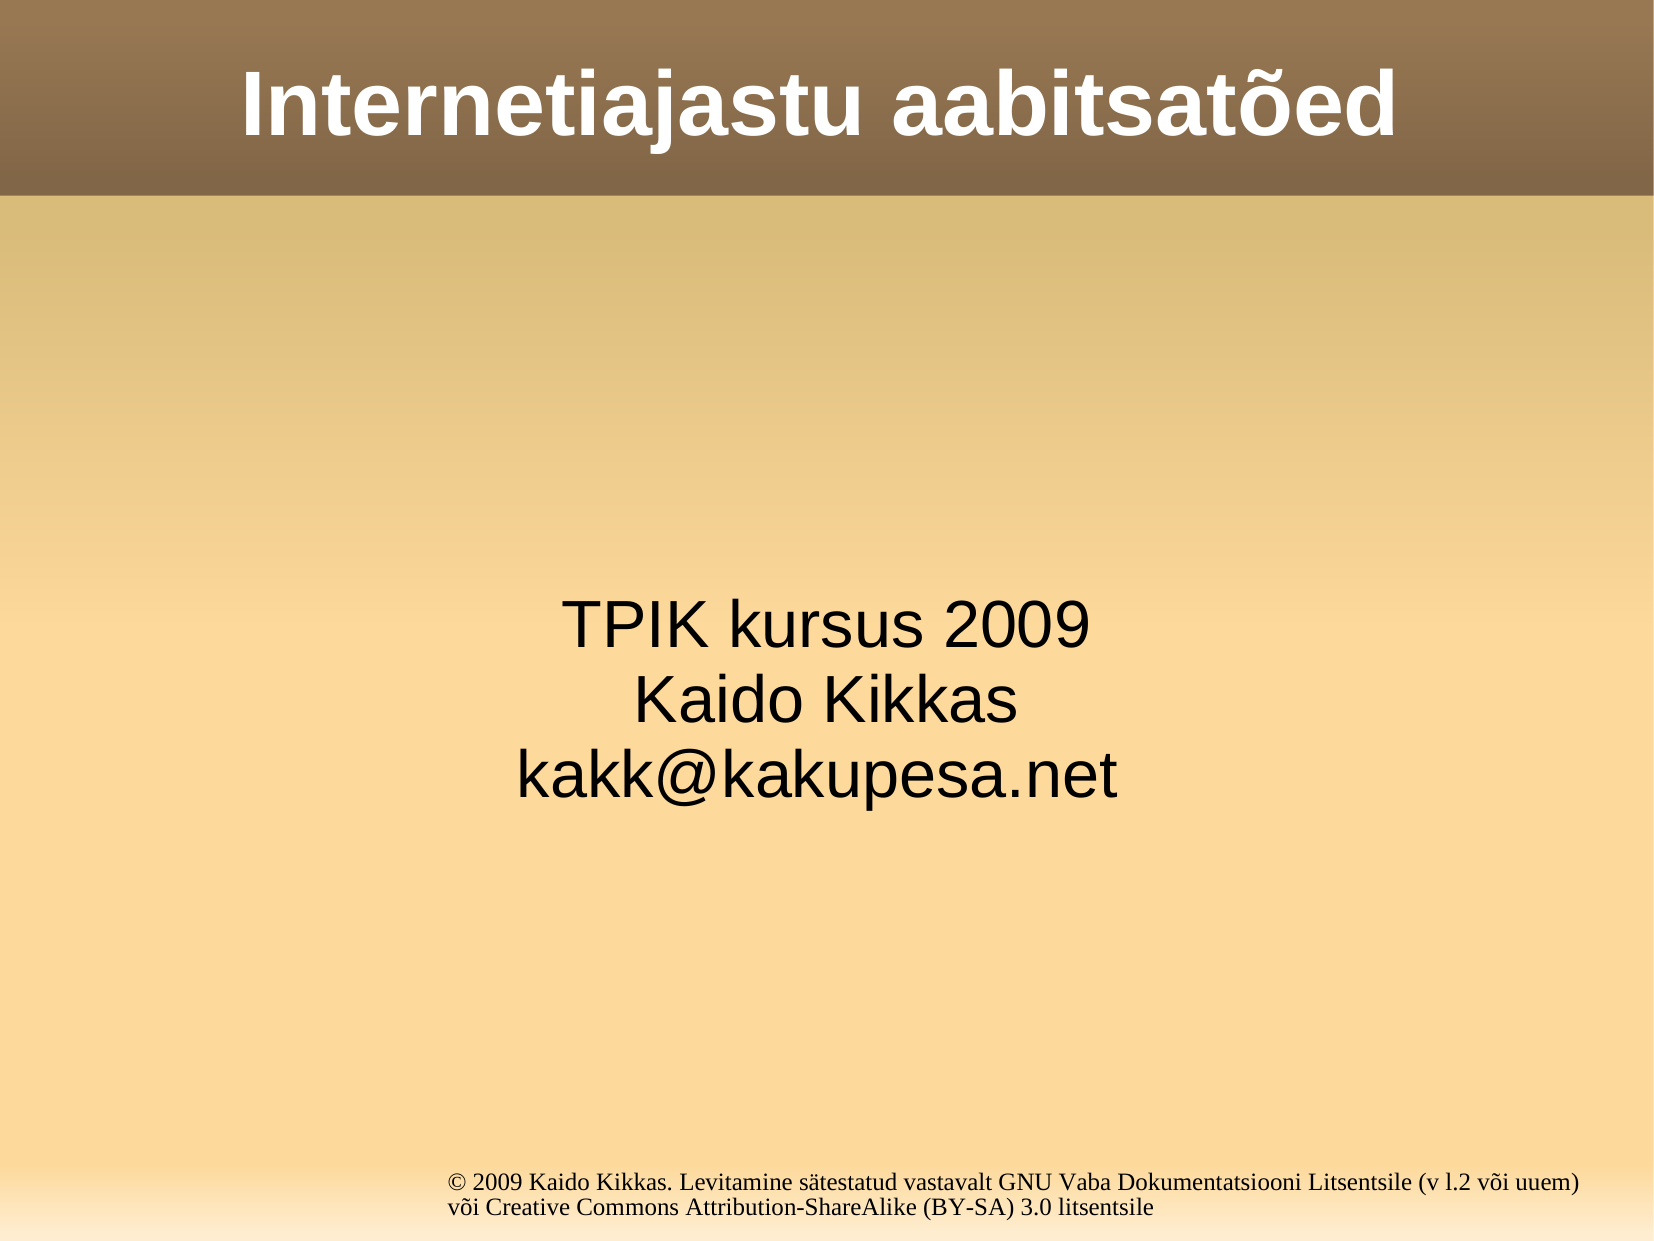

# Internetiajastu aabitsatõed
TPIK kursus 2009
Kaido Kikkas
kakk@kakupesa.net
© 2009 Kaido Kikkas. Levitamine sätestatud vastavalt GNU Vaba Dokumentatsiooni Litsentsile (v l.2 või uuem) või Creative Commons Attribution-ShareAlike (BY-SA) 3.0 litsentsile‏